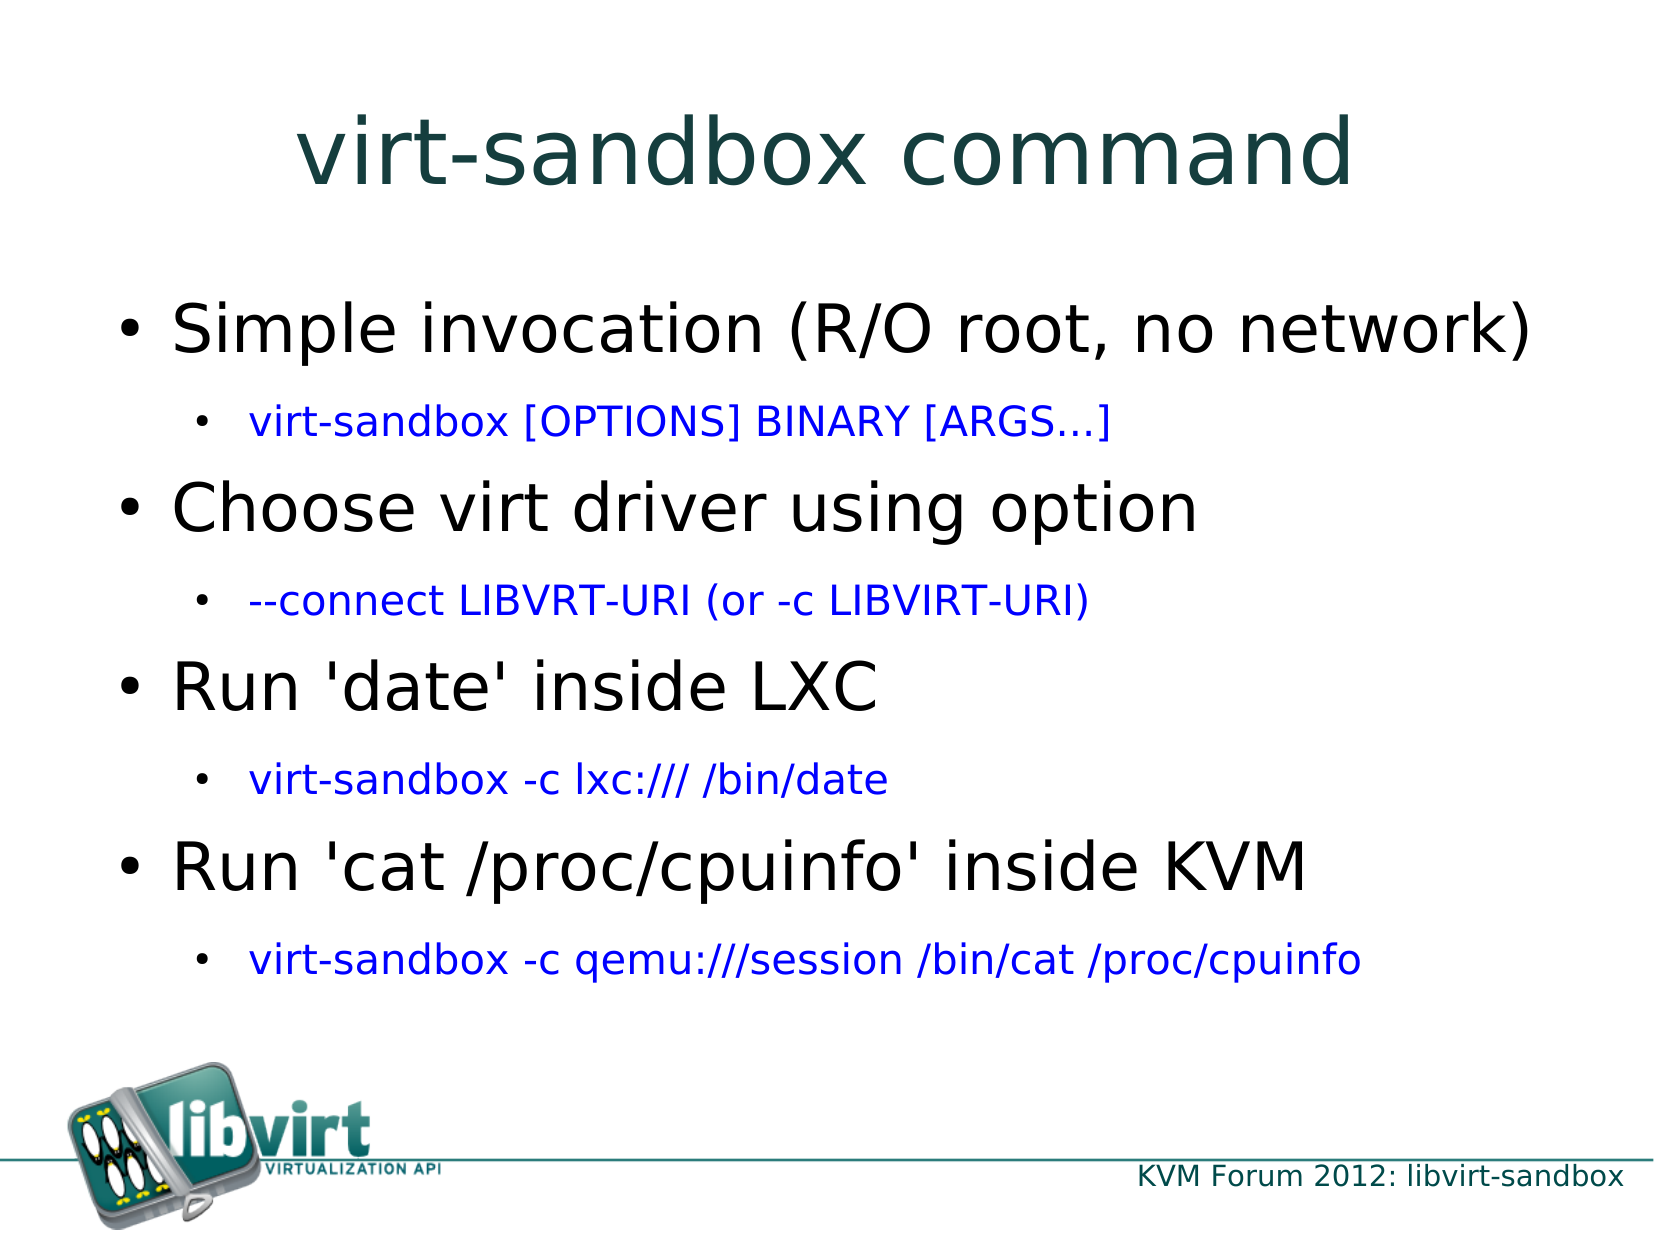

# virt-sandbox command
Simple invocation (R/O root, no network)
virt-sandbox [OPTIONS] BINARY [ARGS...]
Choose virt driver using option
--connect LIBVRT-URI (or -c LIBVIRT-URI)
Run 'date' inside LXC
virt-sandbox -c lxc:/// /bin/date
Run 'cat /proc/cpuinfo' inside KVM
virt-sandbox -c qemu:///session /bin/cat /proc/cpuinfo
KVM Forum 2012: libvirt-sandbox